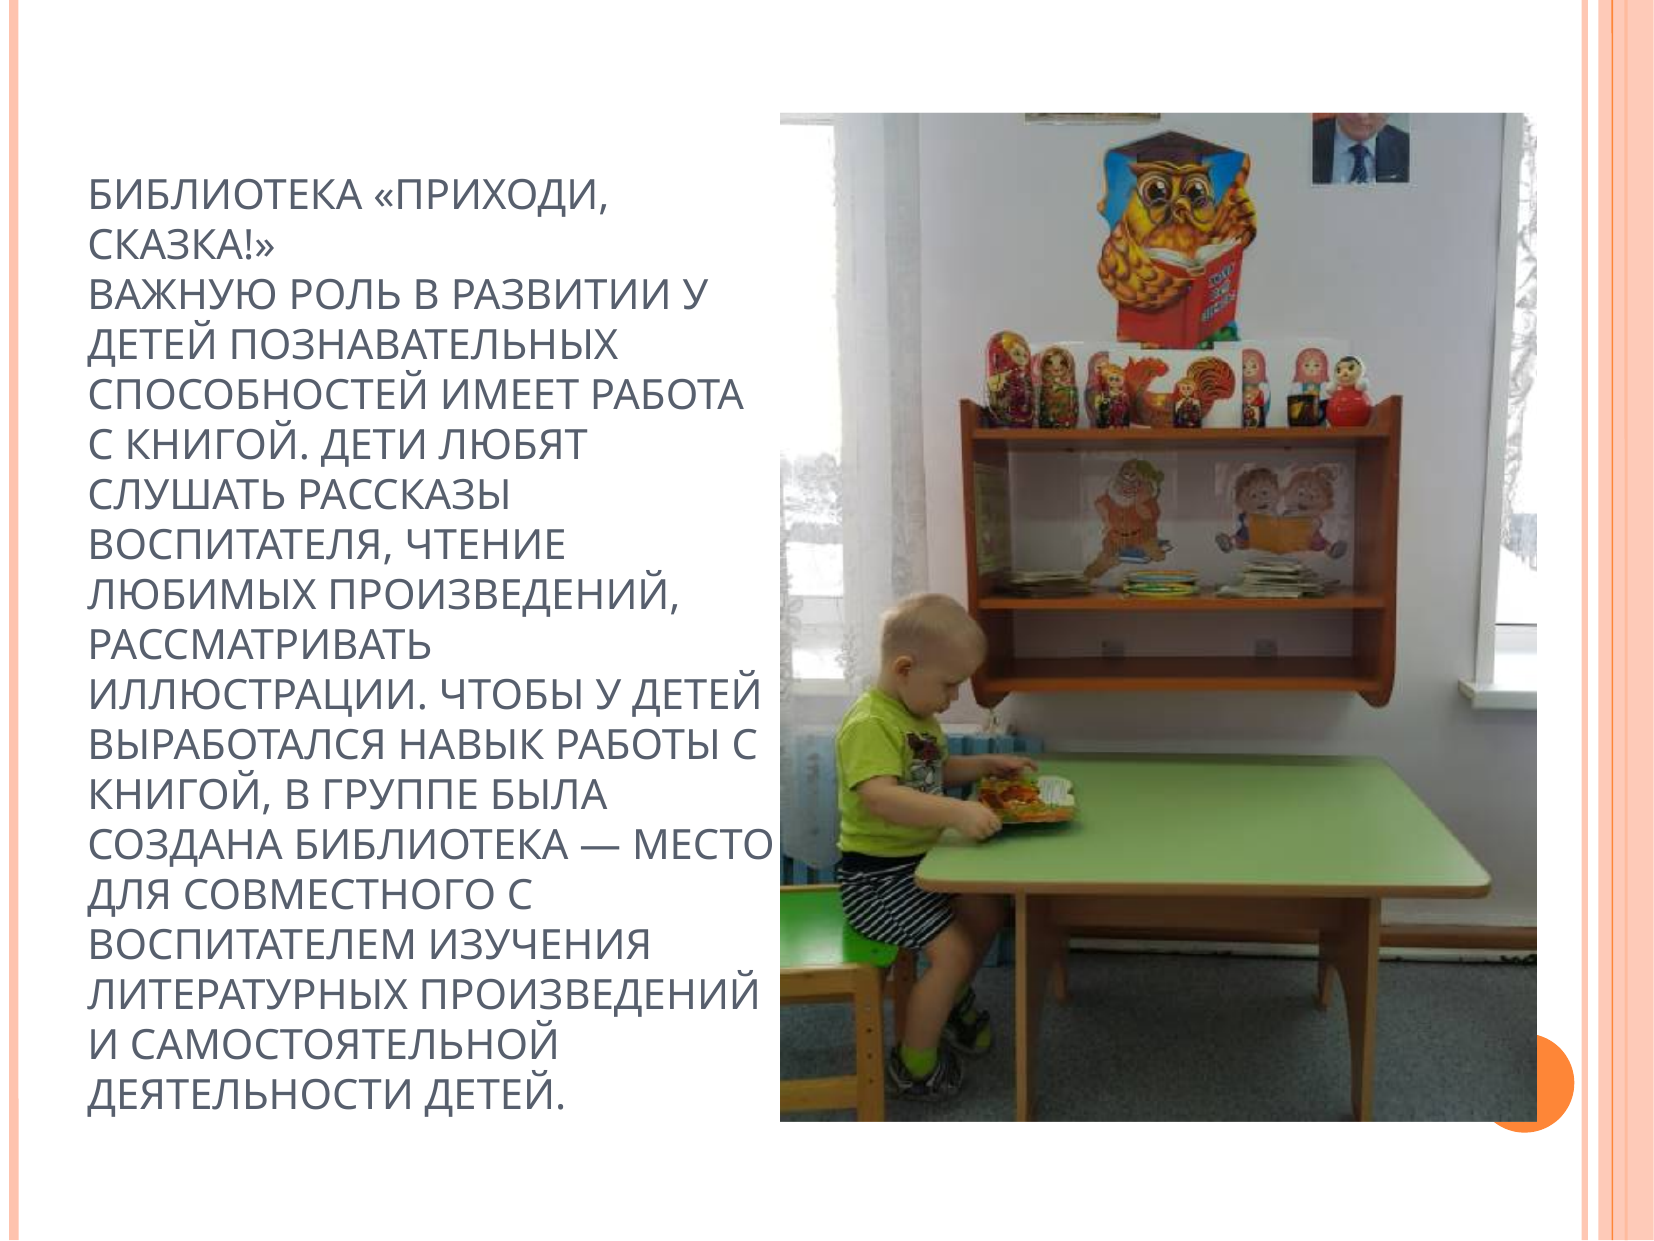

# Библиотека «Приходи, сказка!» Важную роль в развитии у детей познавательных способностей имеет работа с книгой. Дети любят слушать рассказы воспитателя, чтение любимых произведений, рассматривать иллюстрации. Чтобы у детей выработался навык работы с книгой, в группе была создана библиотека — место для совместного с воспитателем изучения литературных произведений и самостоятельной деятельности детей.